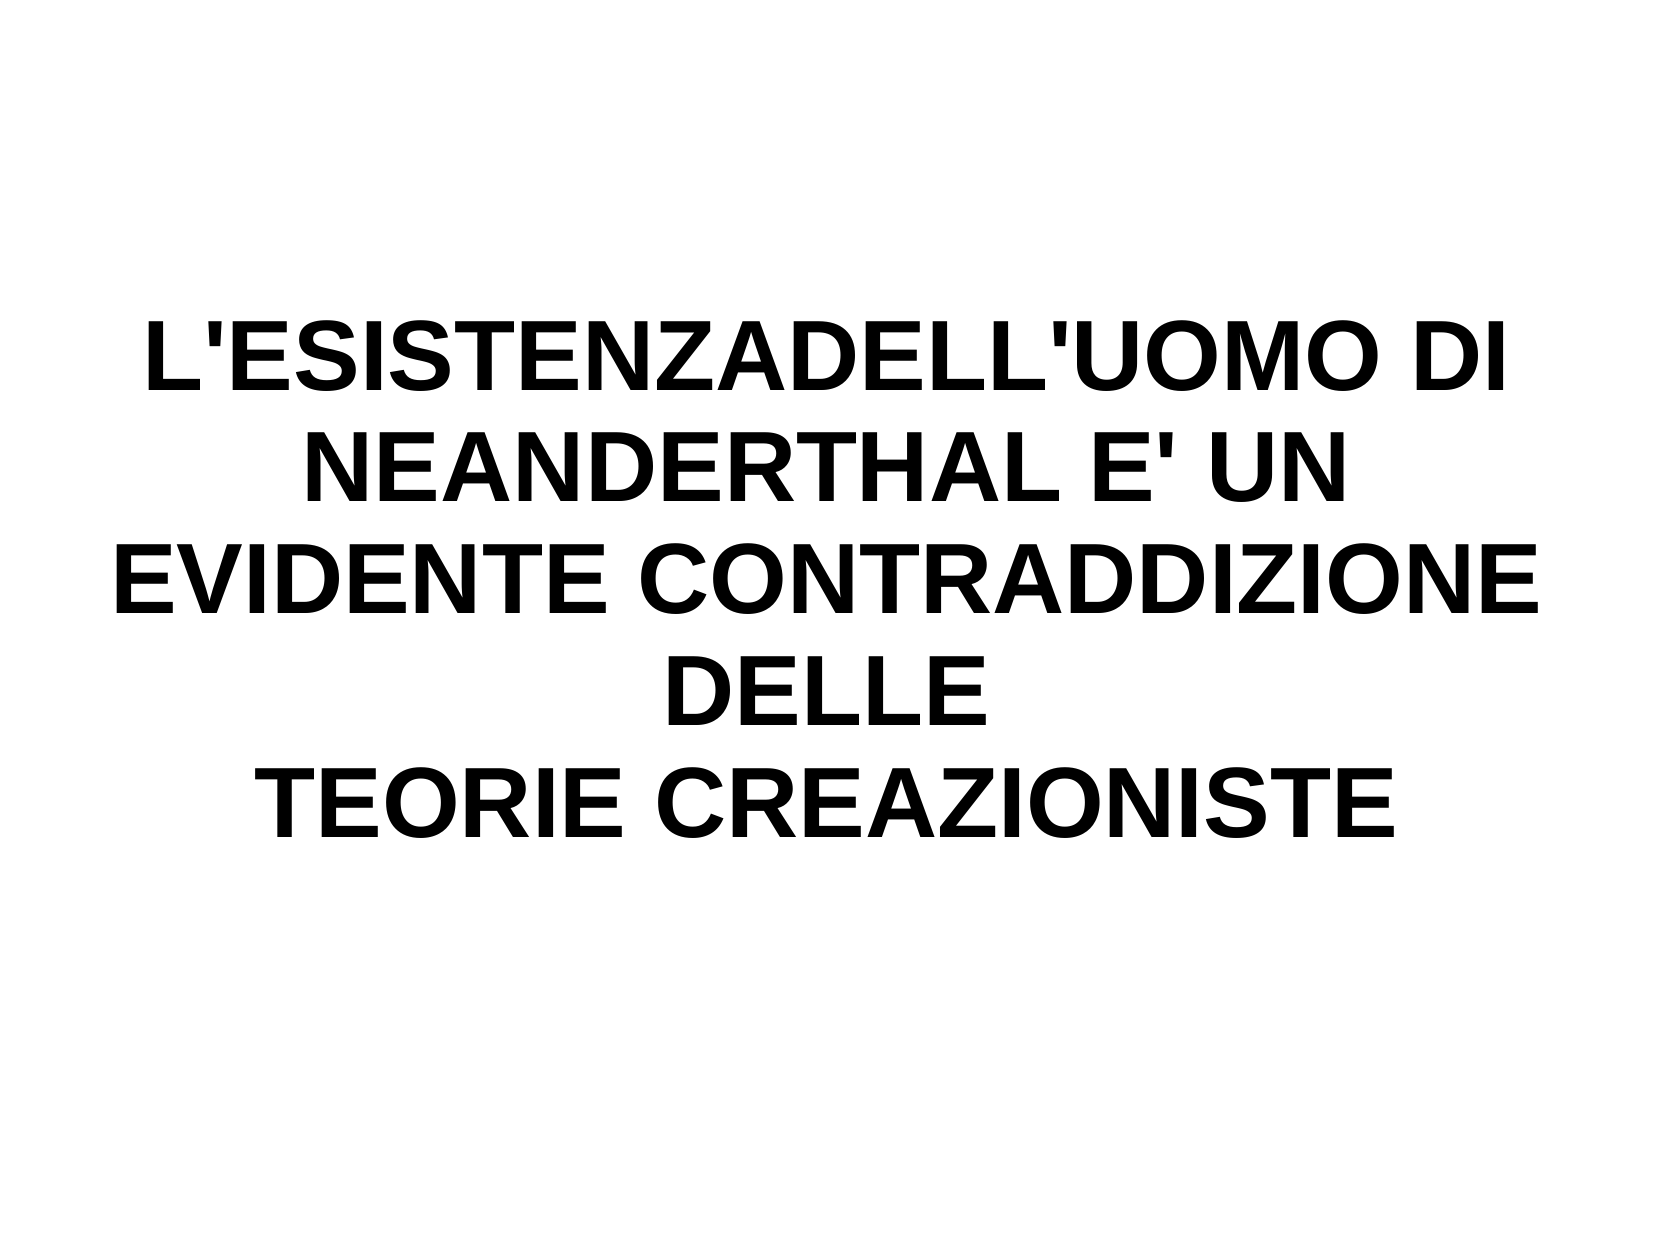

# L'ESISTENZADELL'UOMO DI
NEANDERTHAL E' UN EVIDENTE CONTRADDIZIONE DELLE
TEORIE CREAZIONISTE